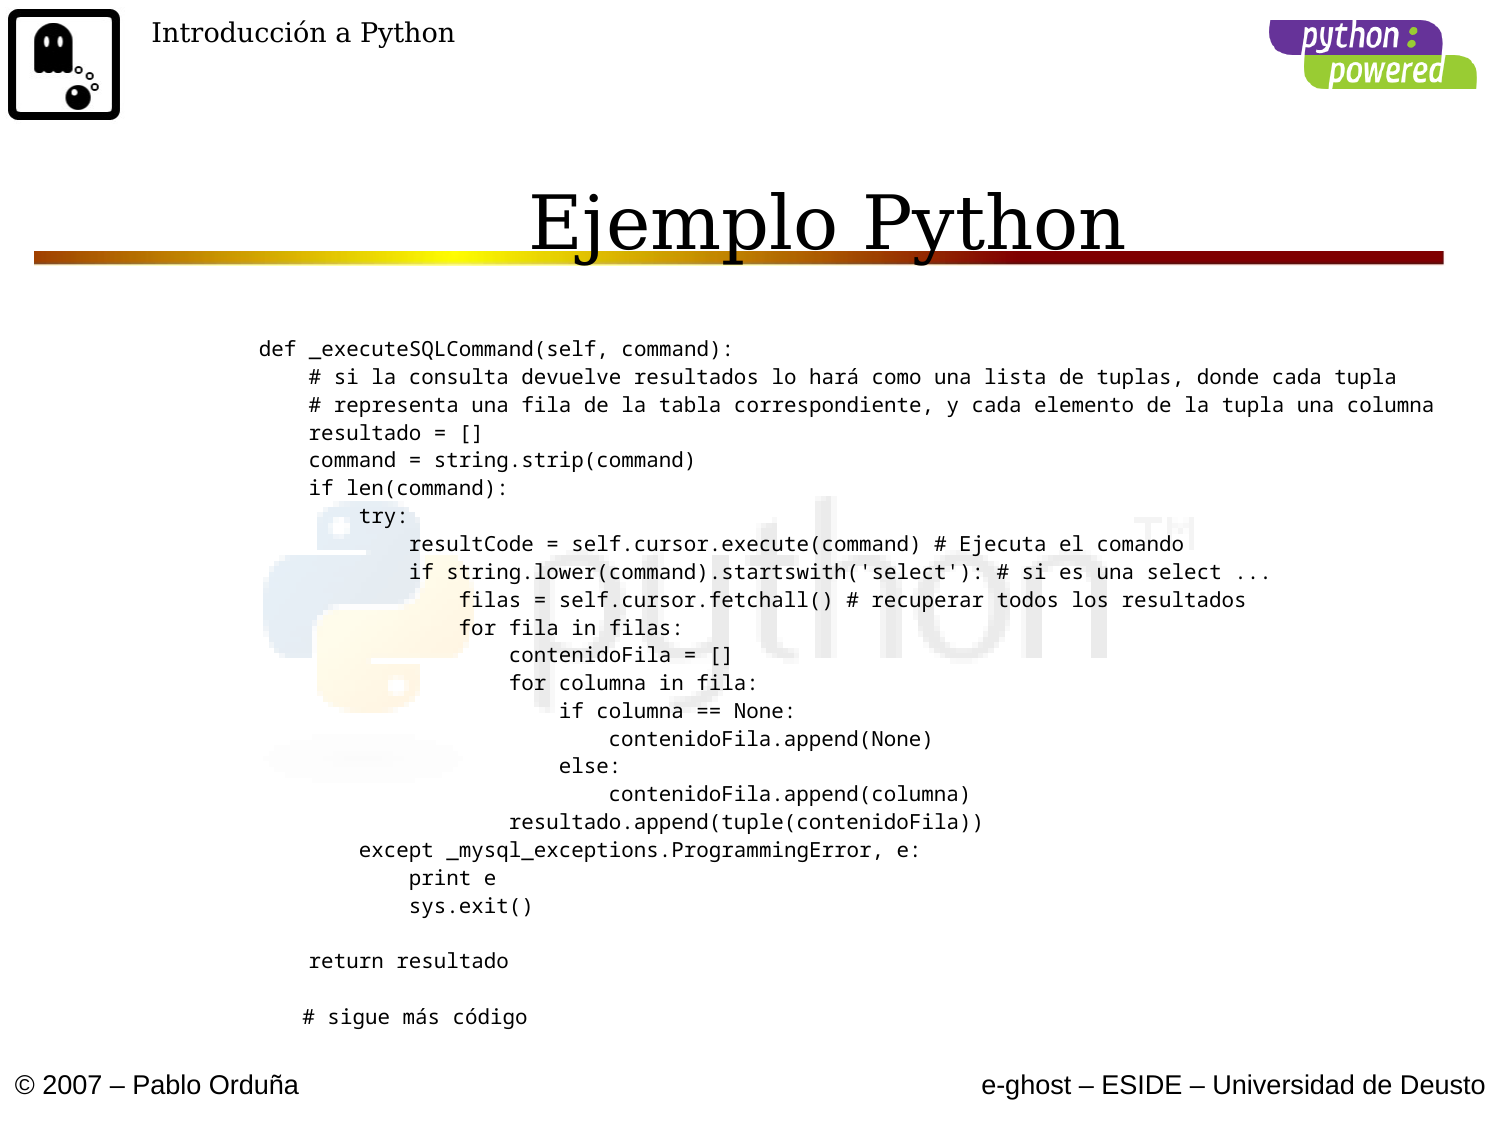

# Ejemplo Python
 def _executeSQLCommand(self, command):
 # si la consulta devuelve resultados lo hará como una lista de tuplas, donde cada tupla
 # representa una fila de la tabla correspondiente, y cada elemento de la tupla una columna
 resultado = []
 command = string.strip(command)
 if len(command):
 try:
 resultCode = self.cursor.execute(command) # Ejecuta el comando
 if string.lower(command).startswith('select'): # si es una select ...
 filas = self.cursor.fetchall() # recuperar todos los resultados
 for fila in filas:
 contenidoFila = []
 for columna in fila:
 if columna == None:
 contenidoFila.append(None)
 else:
 contenidoFila.append(columna)
 resultado.append(tuple(contenidoFila))
 except _mysql_exceptions.ProgrammingError, e:
 print e
 sys.exit()
 return resultado
	 # sigue más código